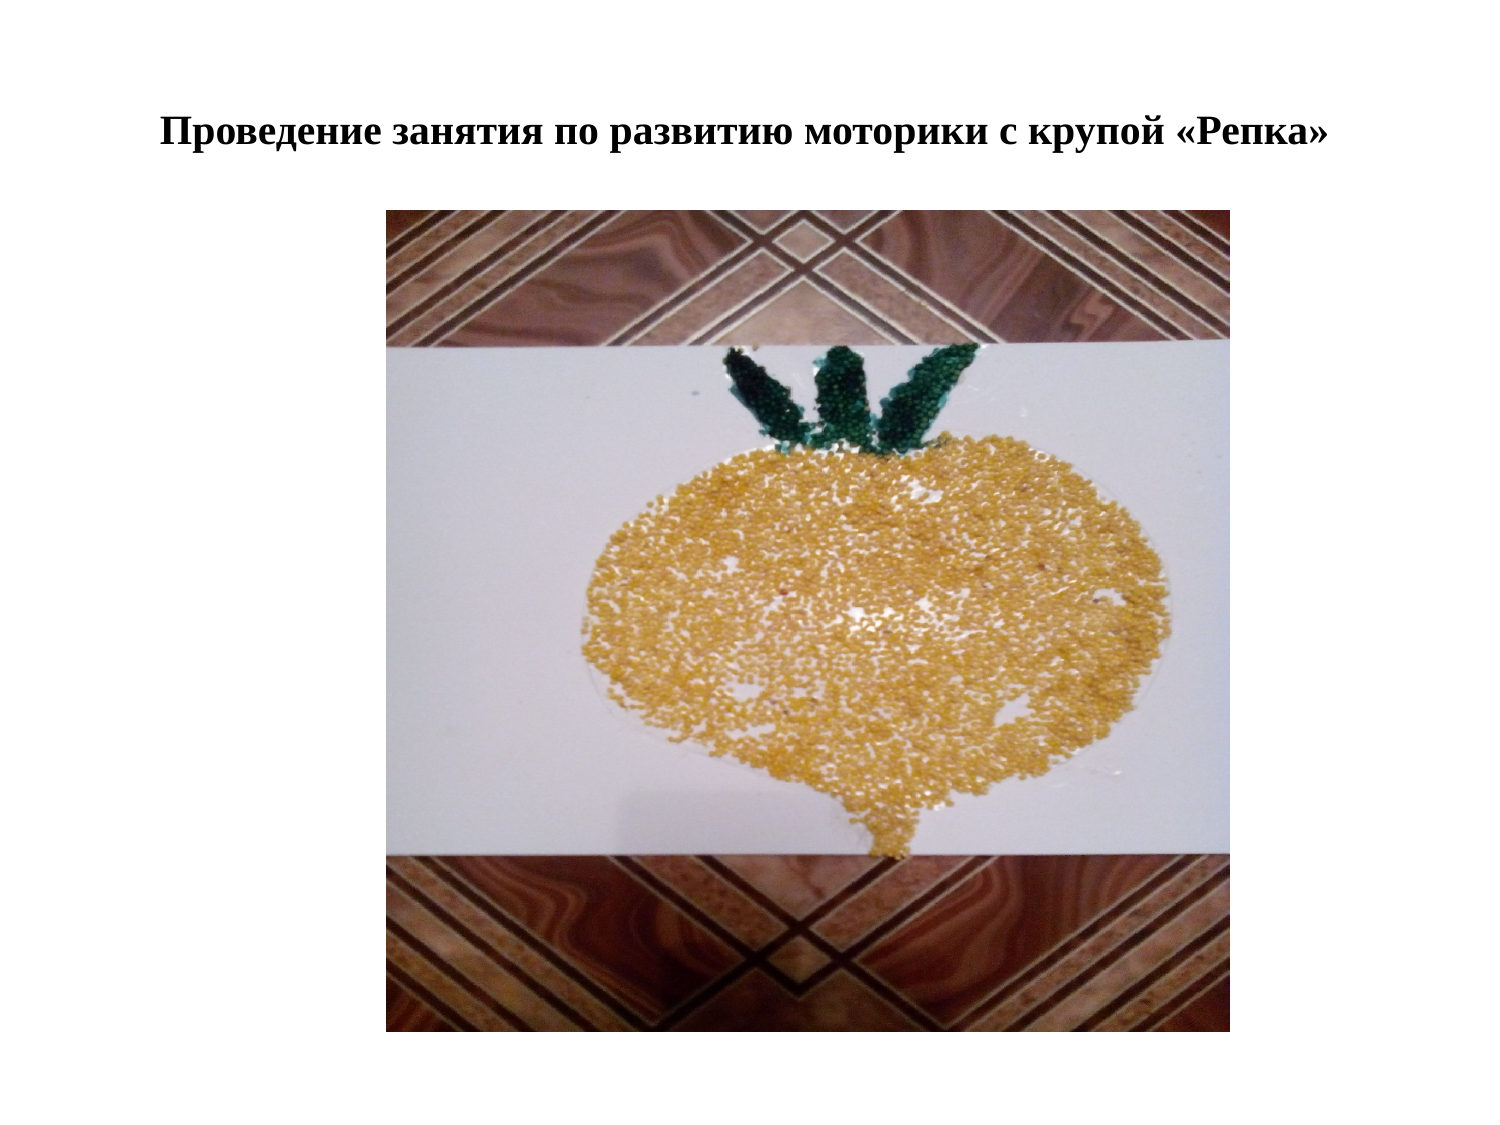

# Проведение занятия по развитию моторики с крупой «Репка»